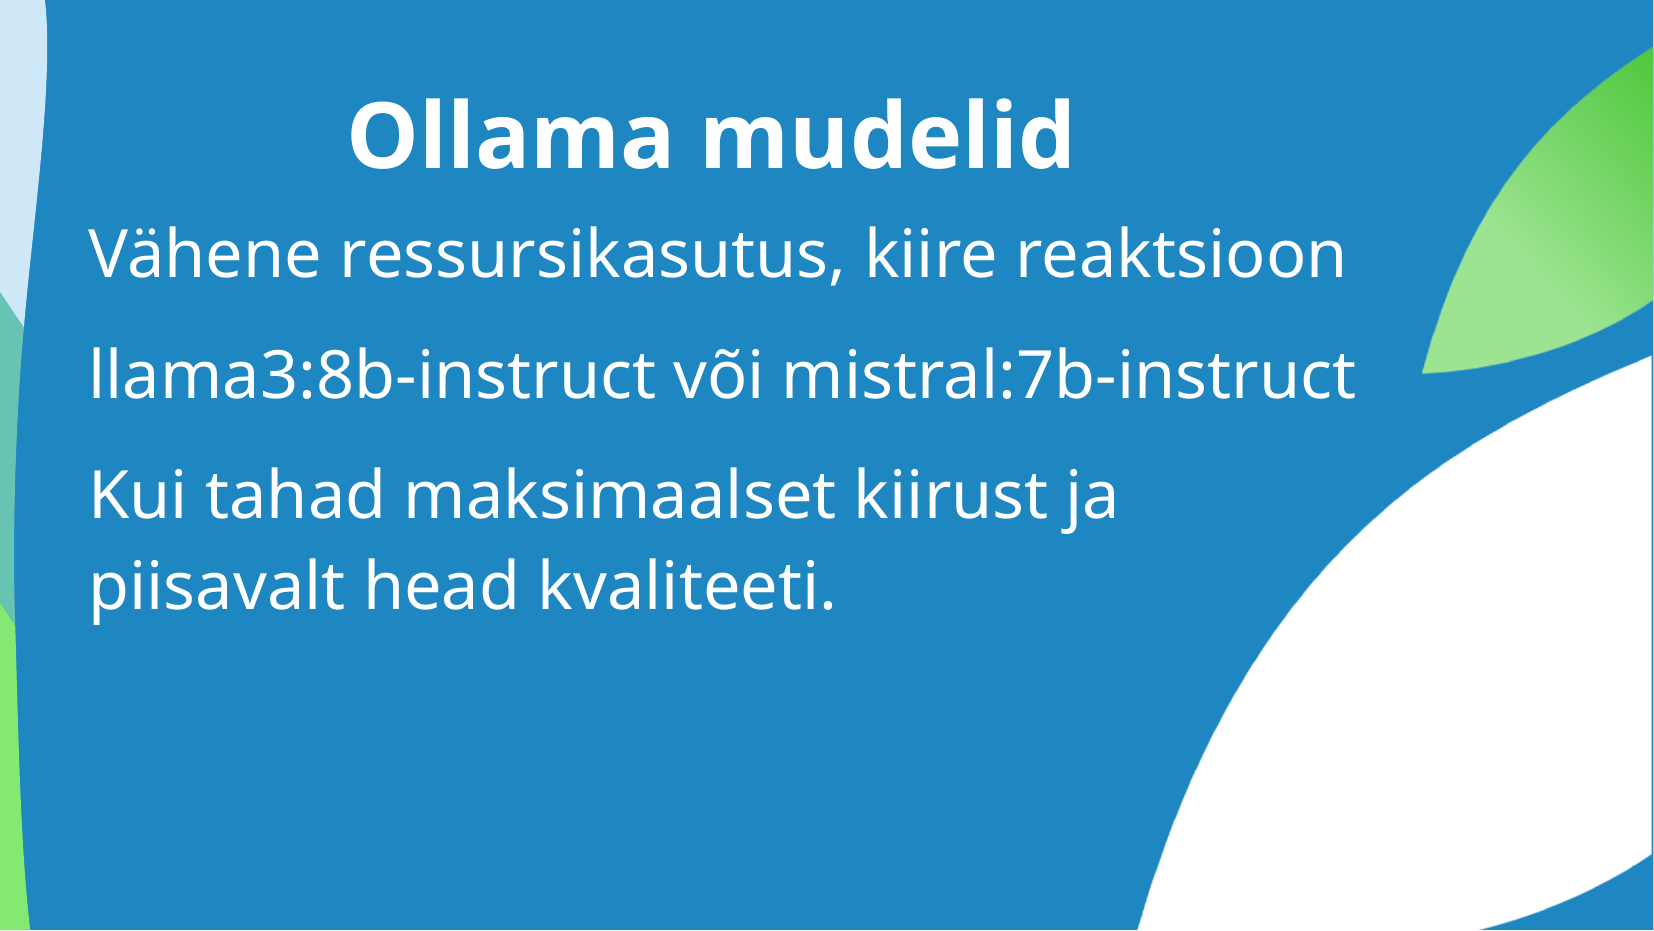

# Ollama mudelid
Vähene ressursikasutus, kiire reaktsioon
llama3:8b-instruct või mistral:7b-instruct
Kui tahad maksimaalset kiirust ja piisavalt head kvaliteeti.